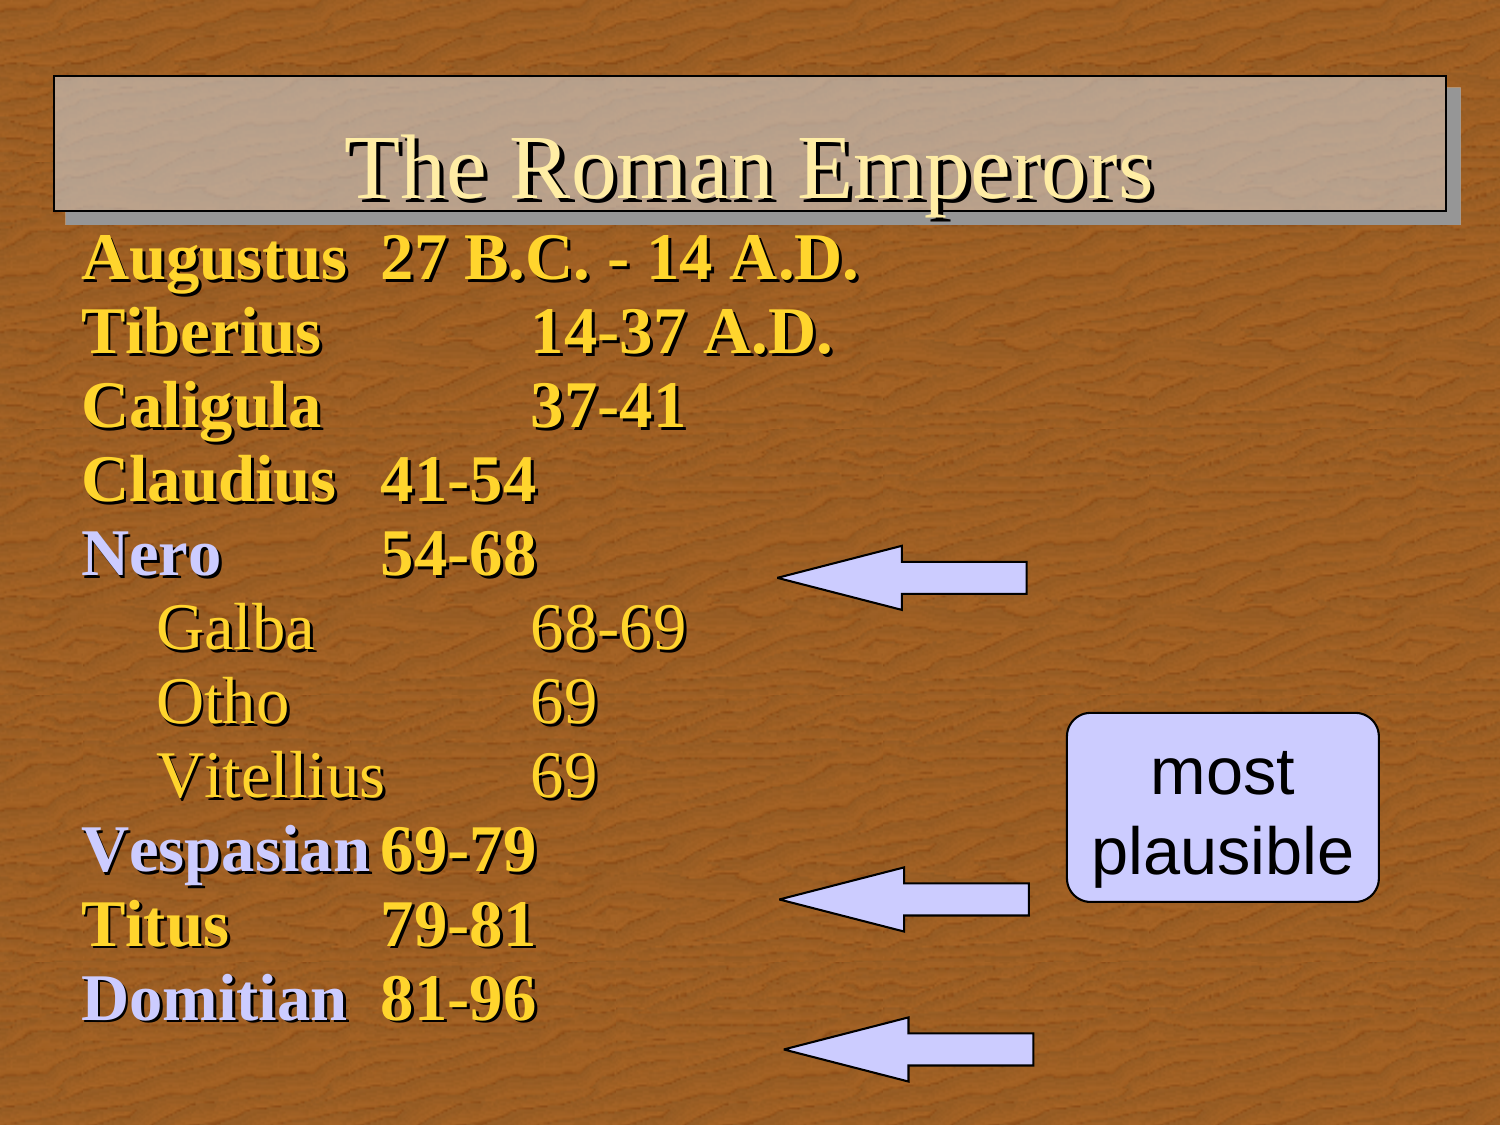

# The Roman Emperors
Augustus	27 B.C. - 14 A.D.
Tiberius		14-37 A.D.
Caligula		37-41
Claudius	41-54
Nero		54-68
Galba		68-69
Otho		69
Vitellius	69
Vespasian	69-79
Titus		79-81
Domitian	81-96
most
plausible